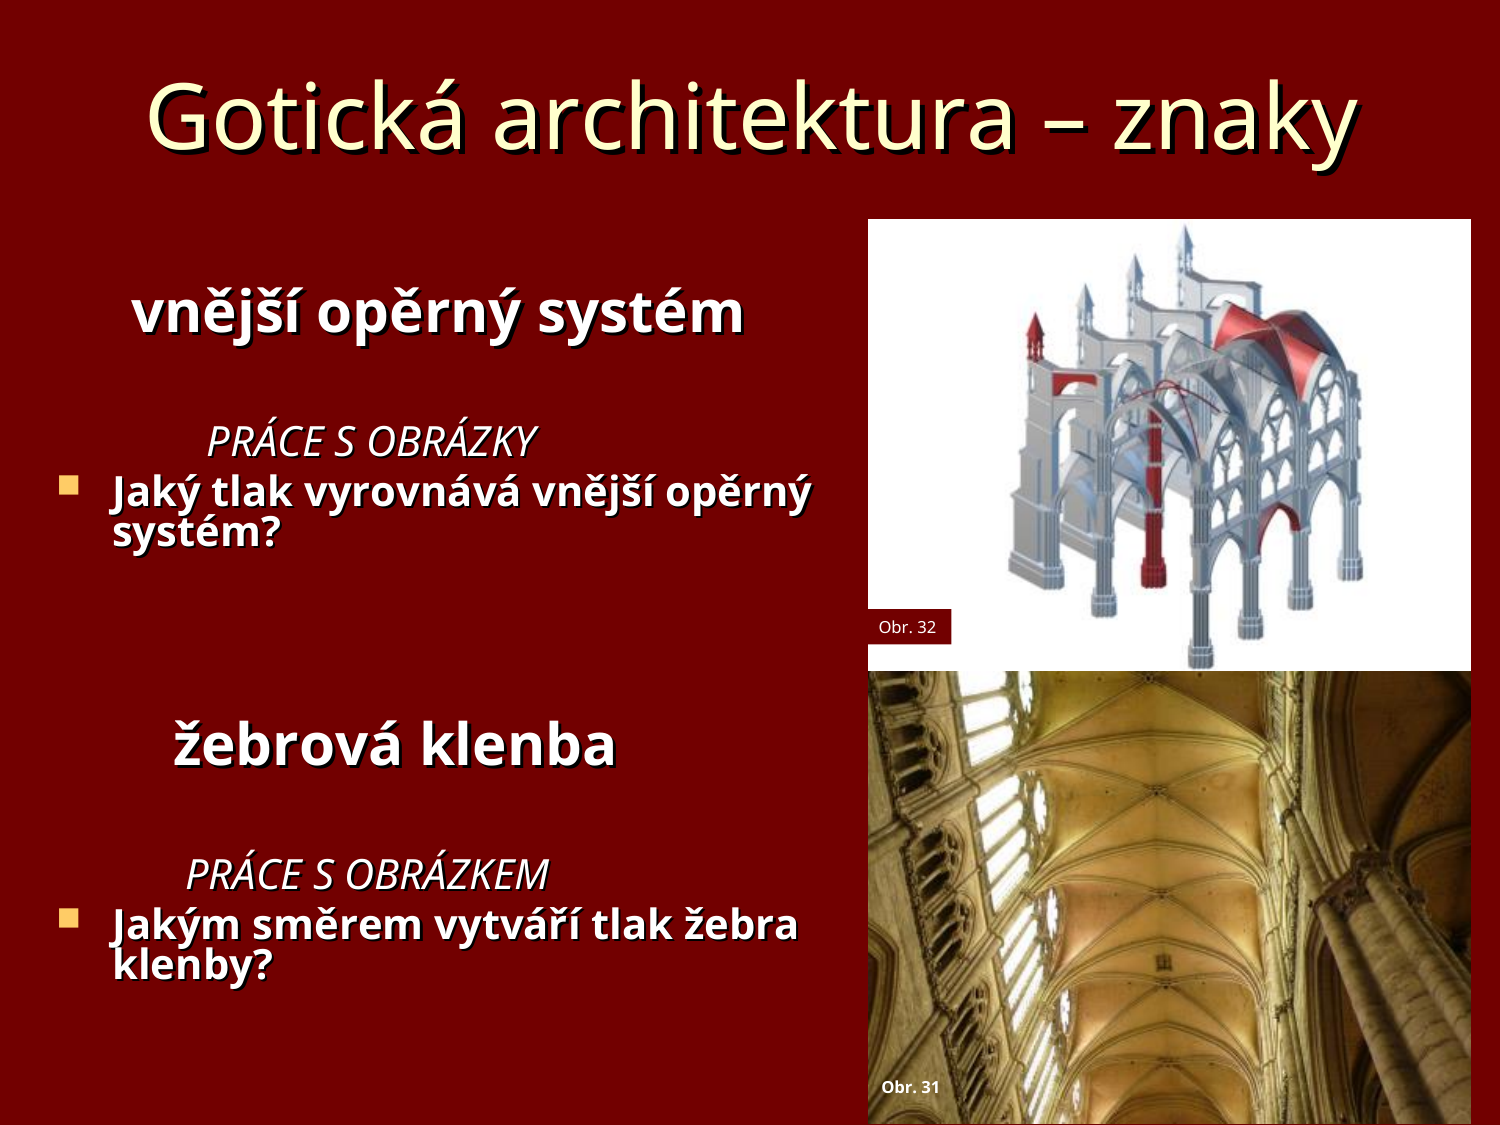

# Gotická architektura – znaky
 vnější opěrný systém
 PRÁCE S OBRÁZKY
Jaký tlak vyrovnává vnější opěrný systém?
 žebrová klenba
 PRÁCE S OBRÁZKEM
Jakým směrem vytváří tlak žebra klenby?
Obr. 32
Obr. 31